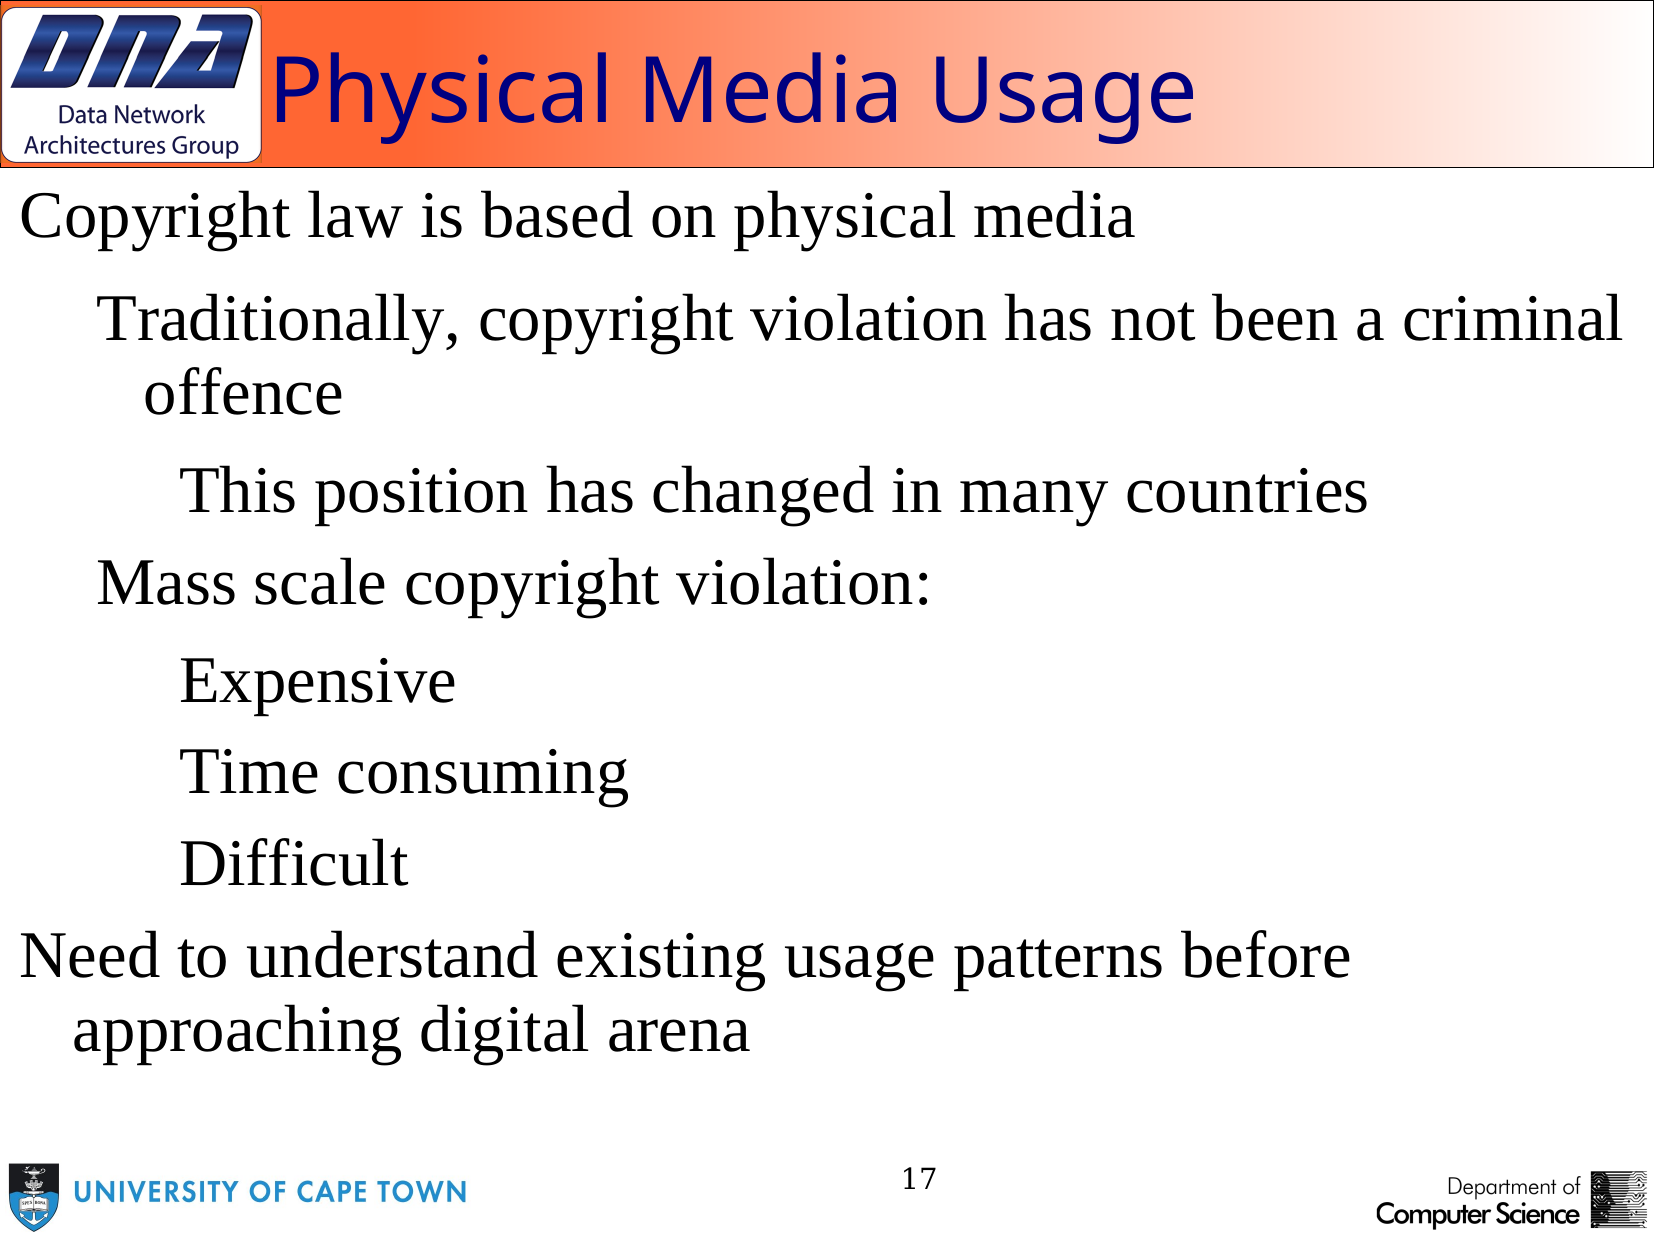

# Physical Media Usage
Copyright law is based on physical media
Traditionally, copyright violation has not been a criminal offence
This position has changed in many countries
Mass scale copyright violation:
Expensive
Time consuming
Difficult
Need to understand existing usage patterns before approaching digital arena
17